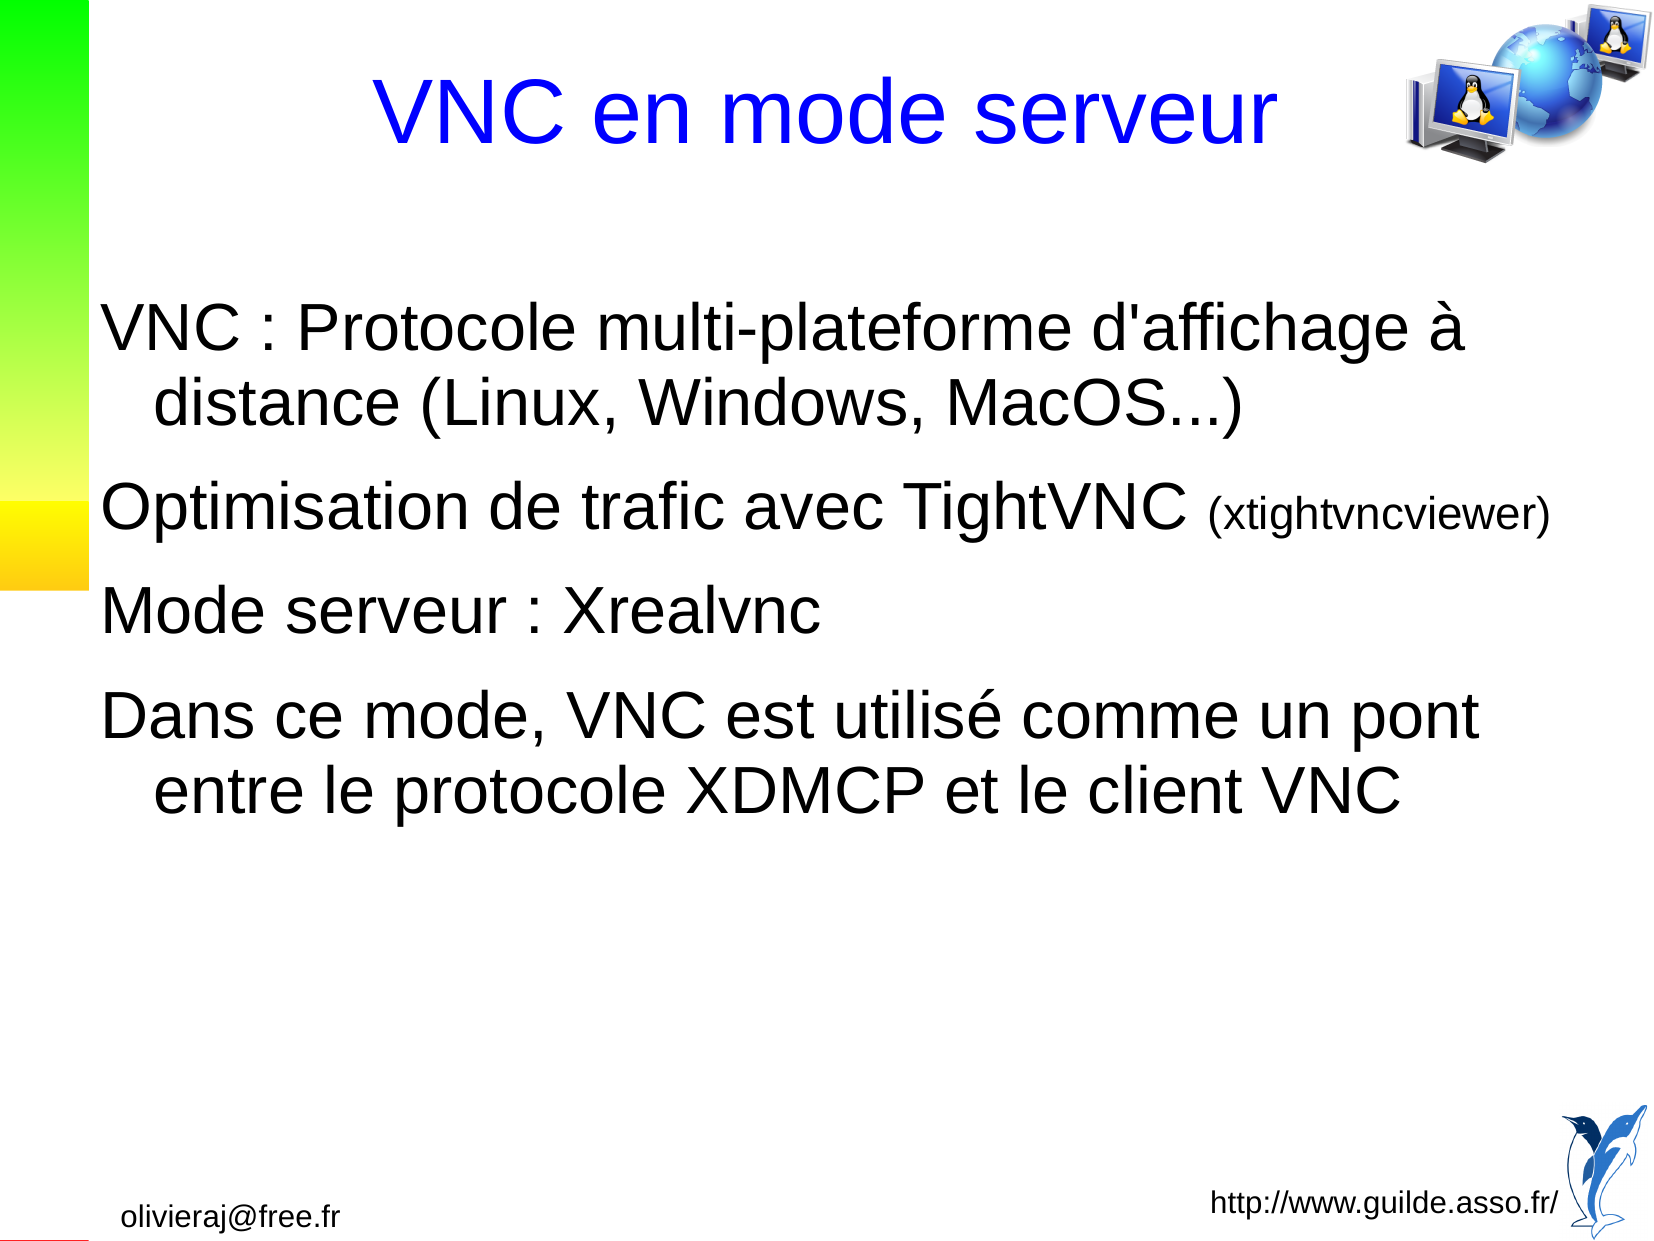

# VNC en mode serveur
VNC : Protocole multi-plateforme d'affichage à distance (Linux, Windows, MacOS...)
Optimisation de trafic avec TightVNC (xtightvncviewer)
Mode serveur : Xrealvnc
Dans ce mode, VNC est utilisé comme un pont entre le protocole XDMCP et le client VNC